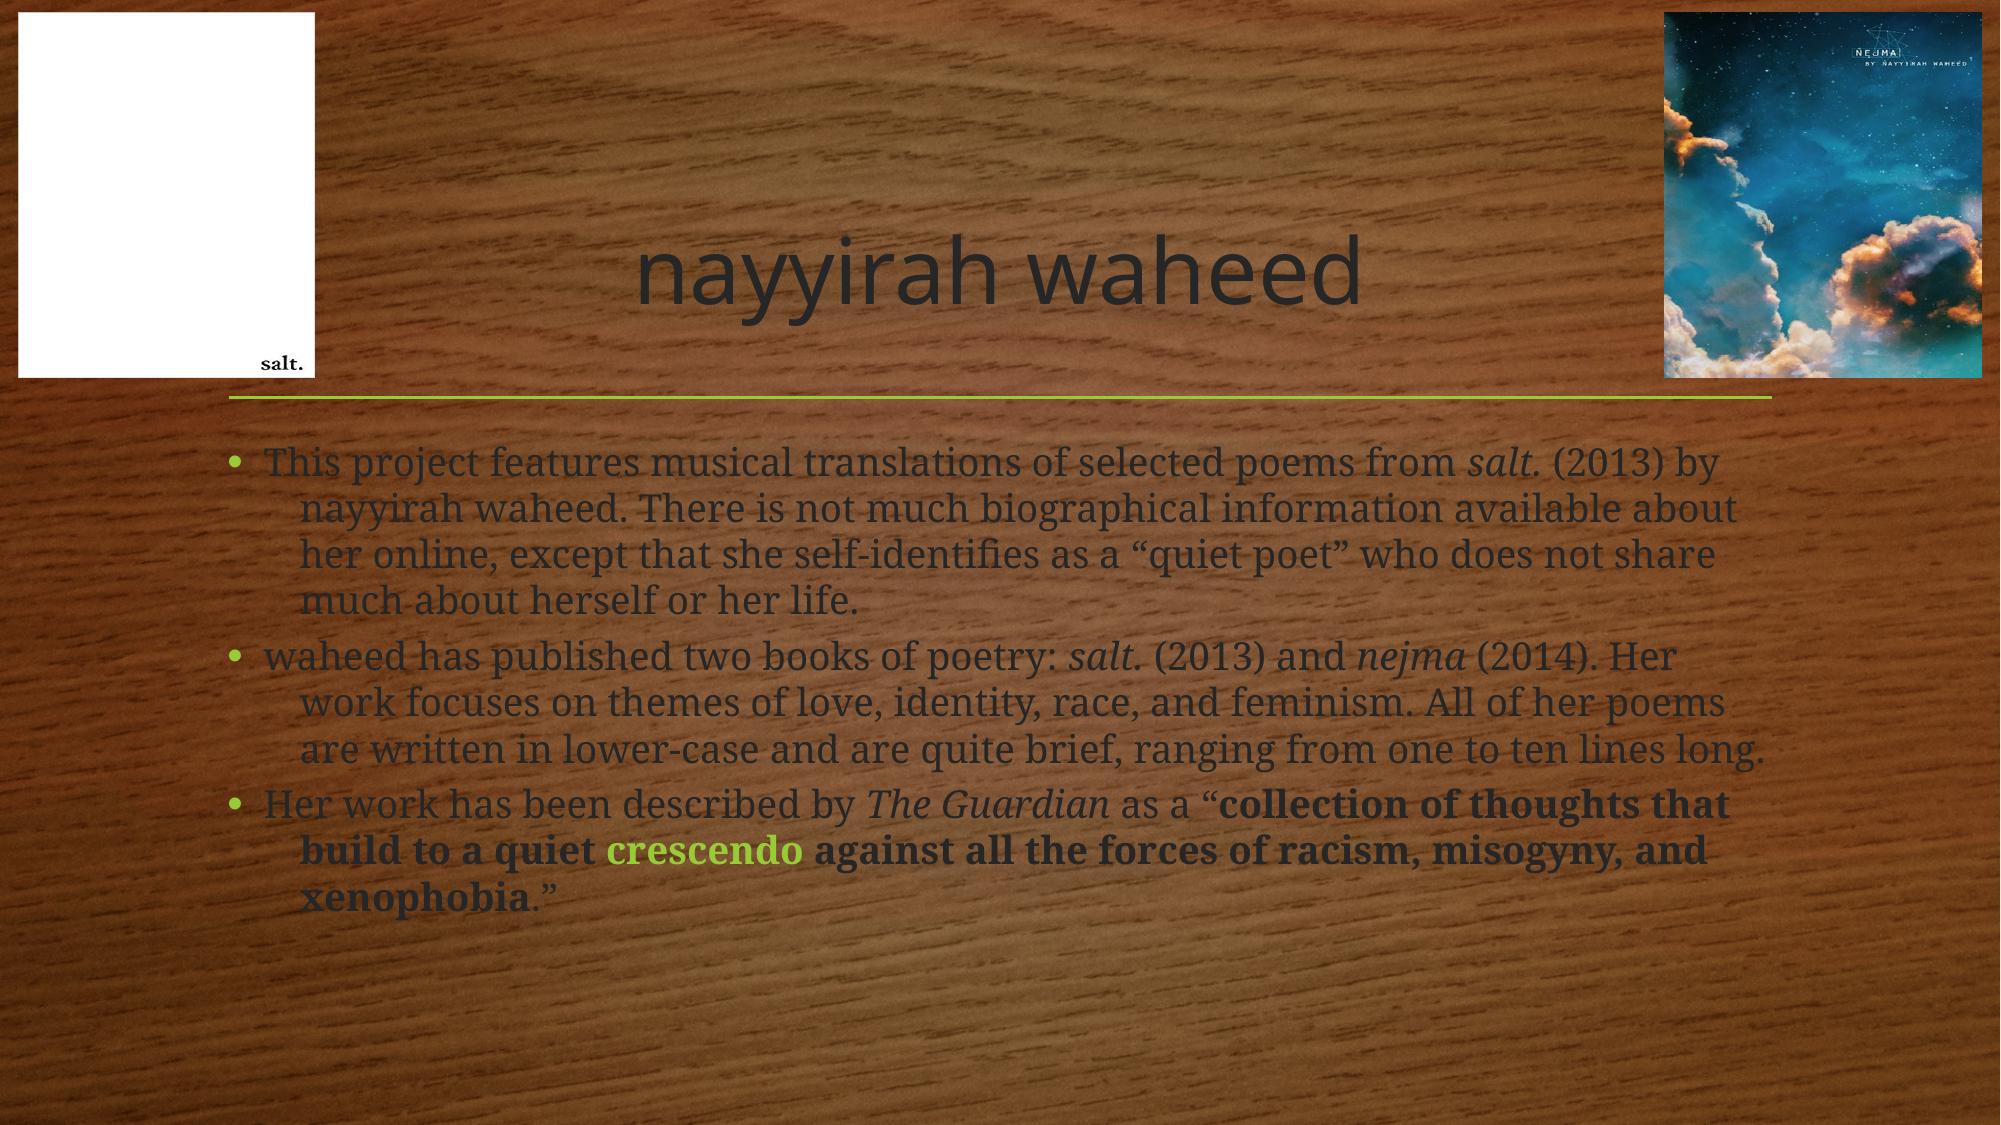

# nayyirah waheed
This project features musical translations of selected poems from salt. (2013) by nayyirah waheed. There is not much biographical information available about her online, except that she self-identifies as a “quiet poet” who does not share much about herself or her life.
waheed has published two books of poetry: salt. (2013) and nejma (2014). Her work focuses on themes of love, identity, race, and feminism. All of her poems are written in lower-case and are quite brief, ranging from one to ten lines long.
Her work has been described by The Guardian as a “collection of thoughts that build to a quiet crescendo against all the forces of racism, misogyny, and xenophobia.”